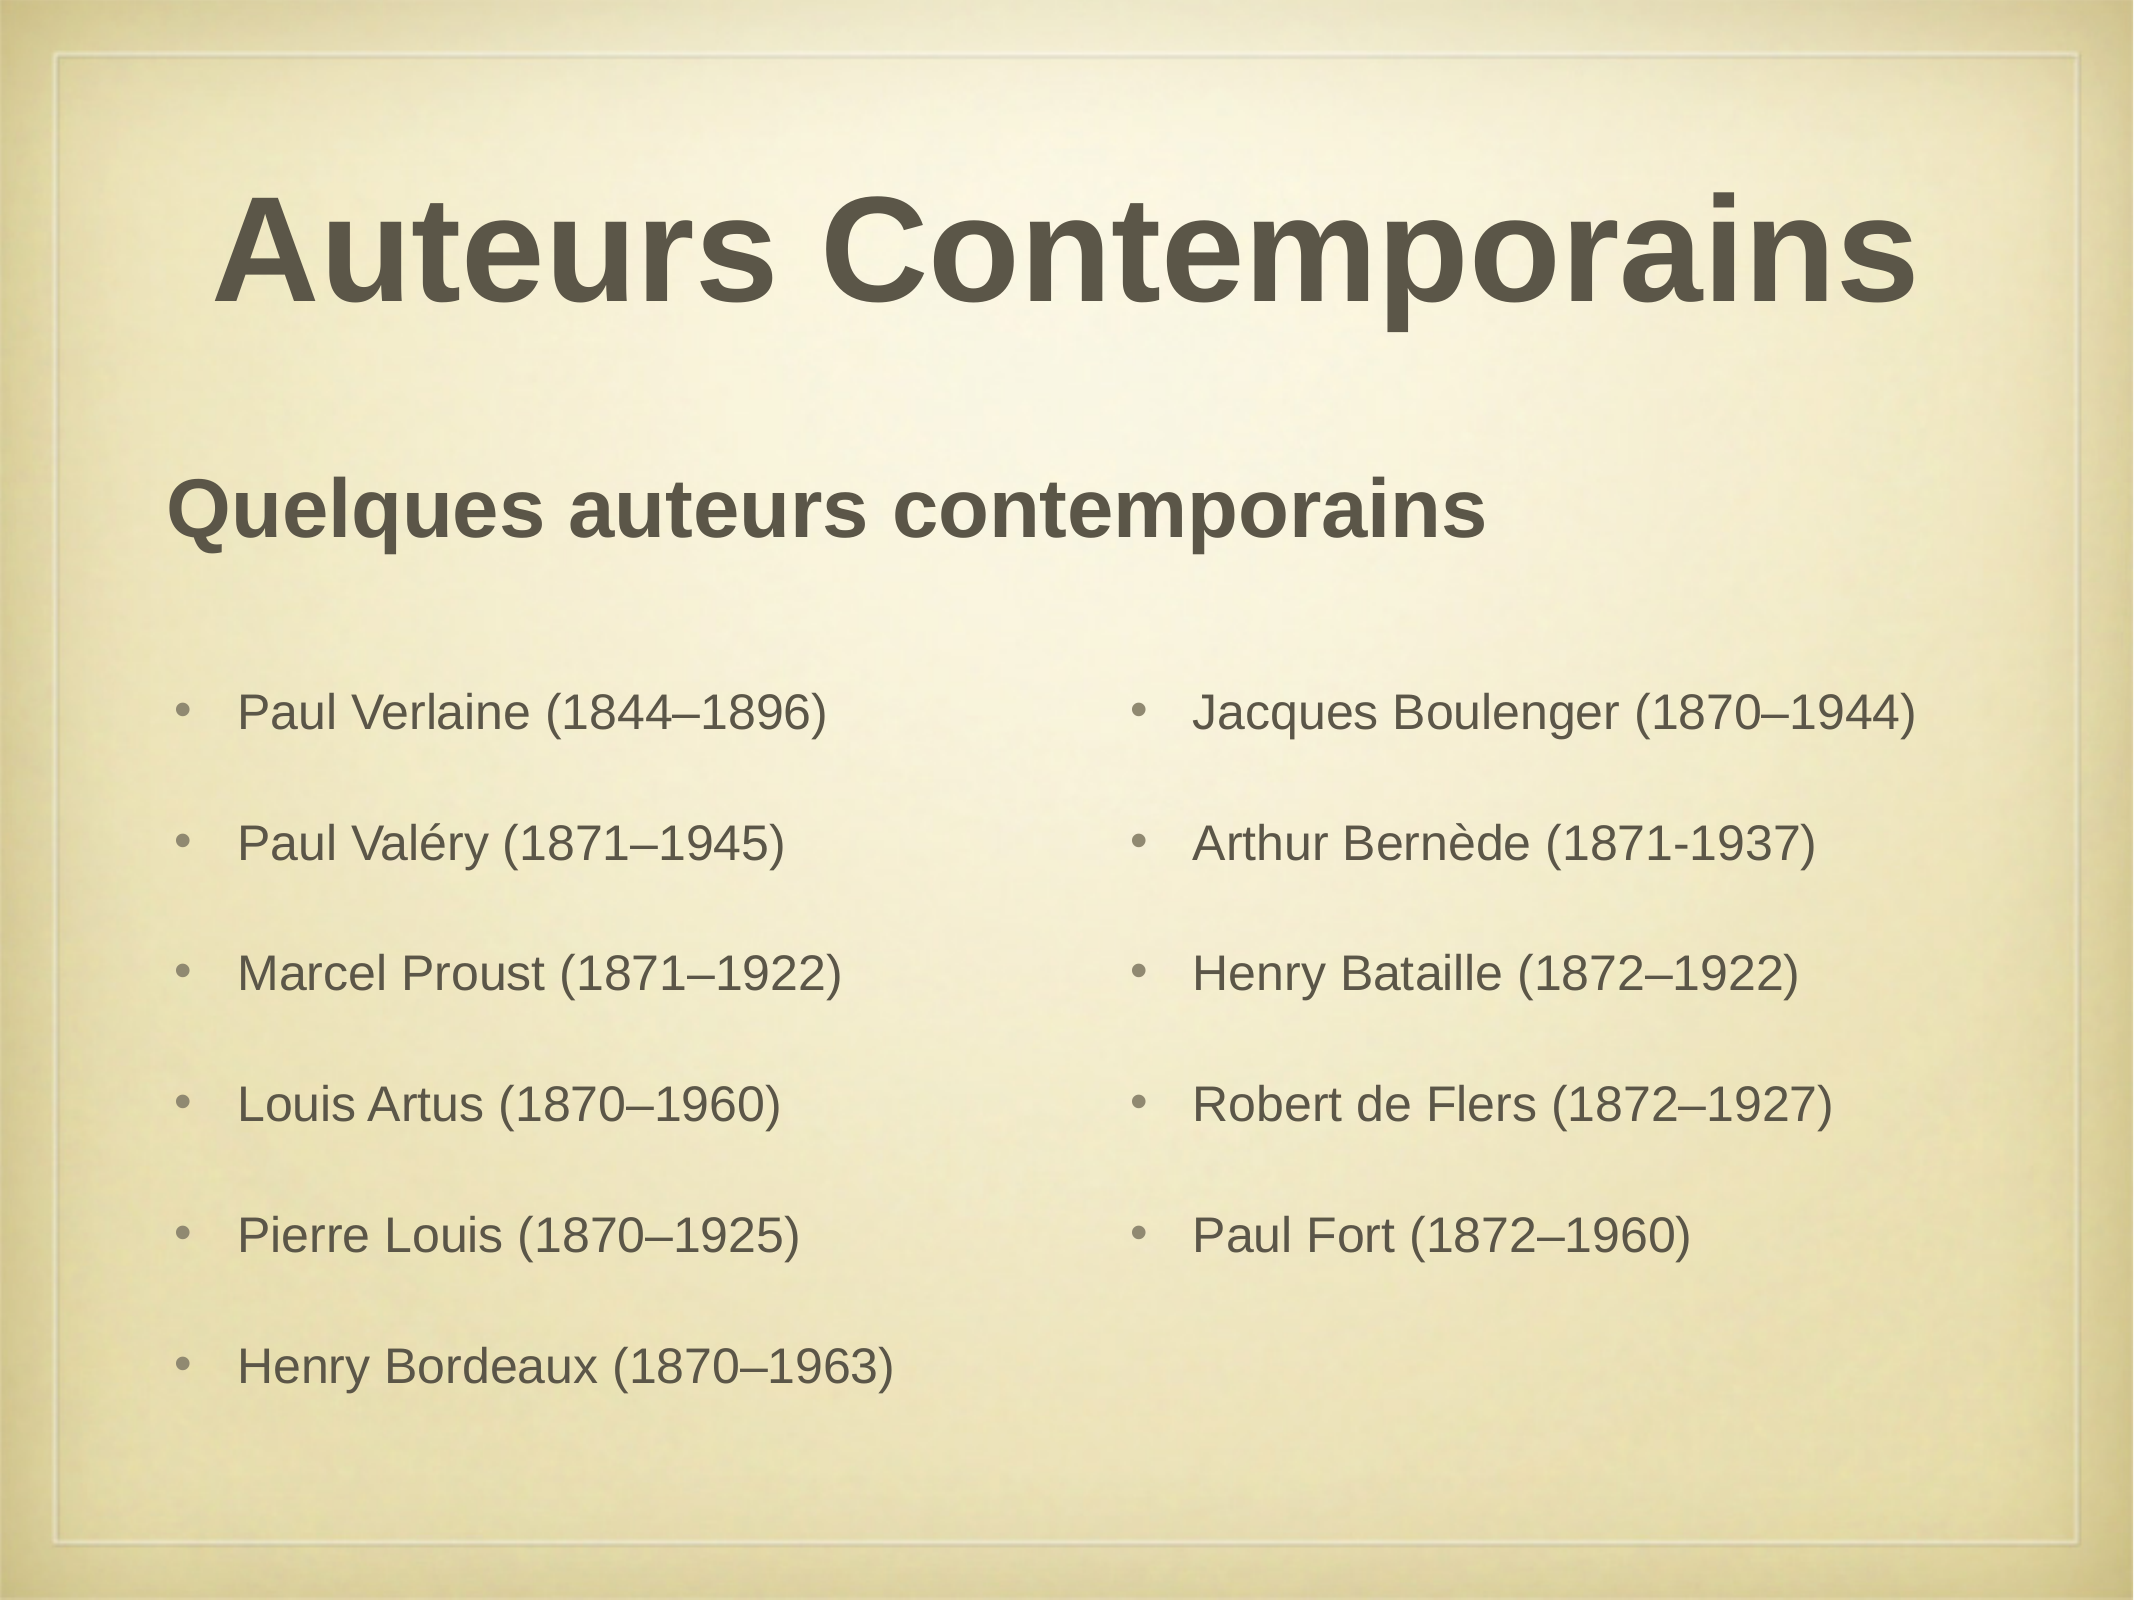

# Auteurs Contemporains
Quelques auteurs contemporains
Paul Verlaine (1844–1896)
Paul Valéry (1871–1945)
Marcel Proust (1871–1922)
Louis Artus (1870–1960)
Pierre Louis (1870–1925)
Henry Bordeaux (1870–1963)
Jacques Boulenger (1870–1944)
Arthur Bernède (1871-1937)
Henry Bataille (1872–1922)
Robert de Flers (1872–1927)
Paul Fort (1872–1960)